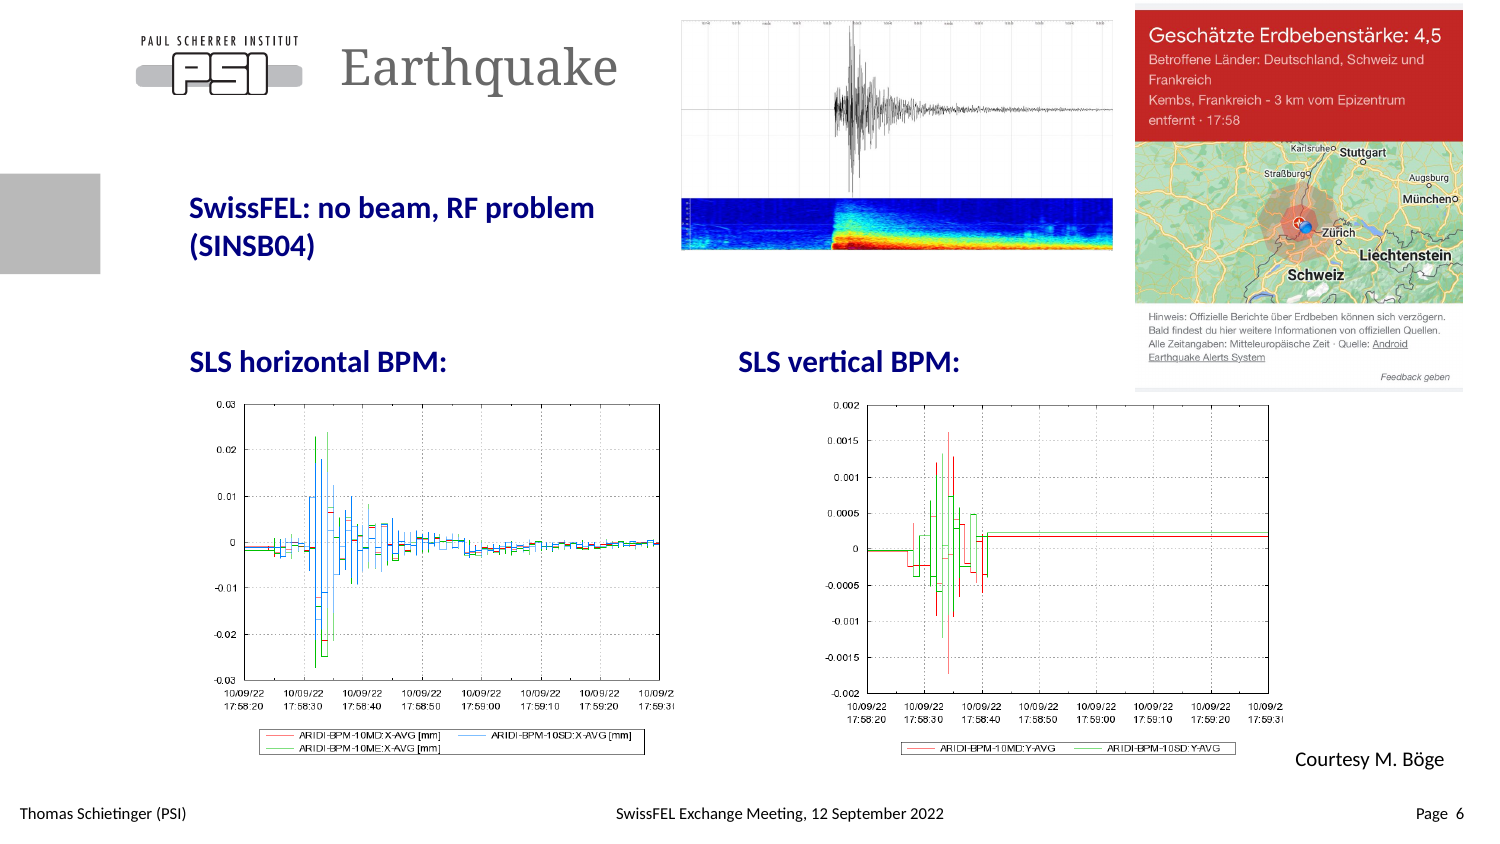

# Earthquake
SwissFEL: no beam, RF problem (SINSB04)
SLS horizontal BPM:
SLS vertical BPM:
Courtesy M. Böge